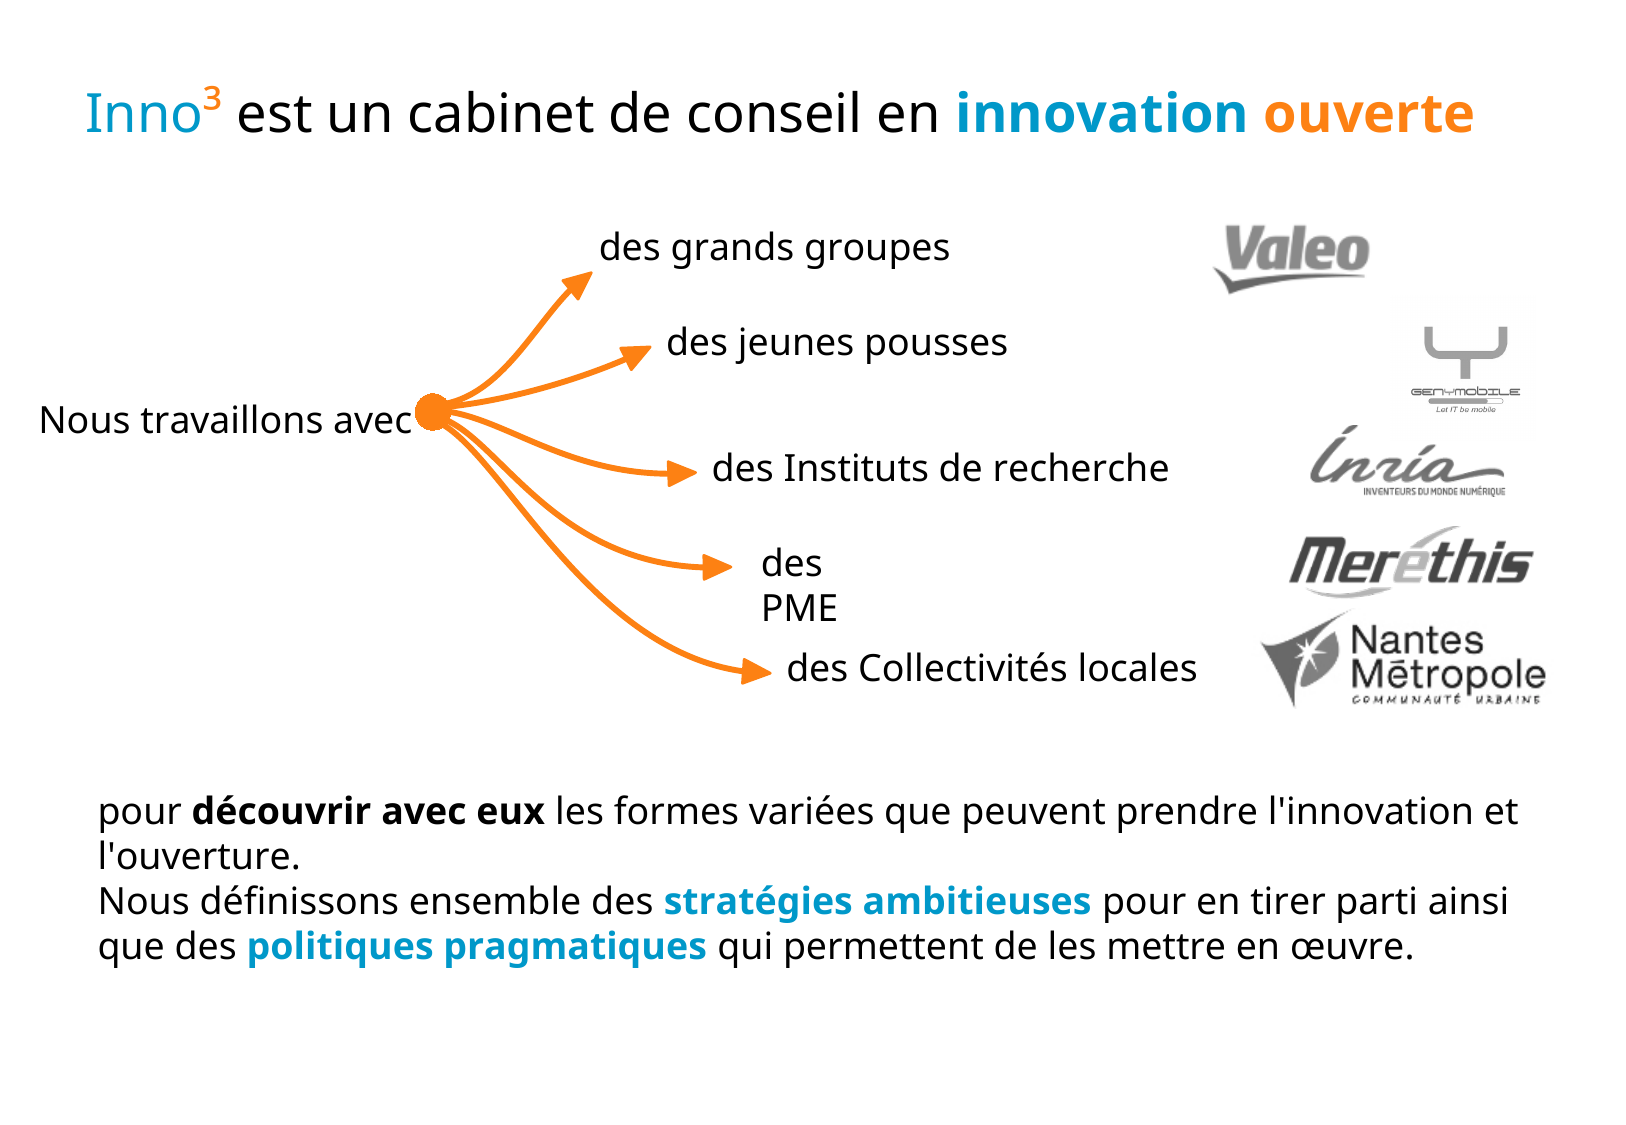

Inno³ est un cabinet de conseil en innovation ouverte
des grands groupes
des jeunes pousses
Nous travaillons avec
des Instituts de recherche
des PME
des Collectivités locales
pour découvrir avec eux les formes variées que peuvent prendre l'innovation et l'ouverture.
Nous définissons ensemble des stratégies ambitieuses pour en tirer parti ainsi que des politiques pragmatiques qui permettent de les mettre en œuvre.